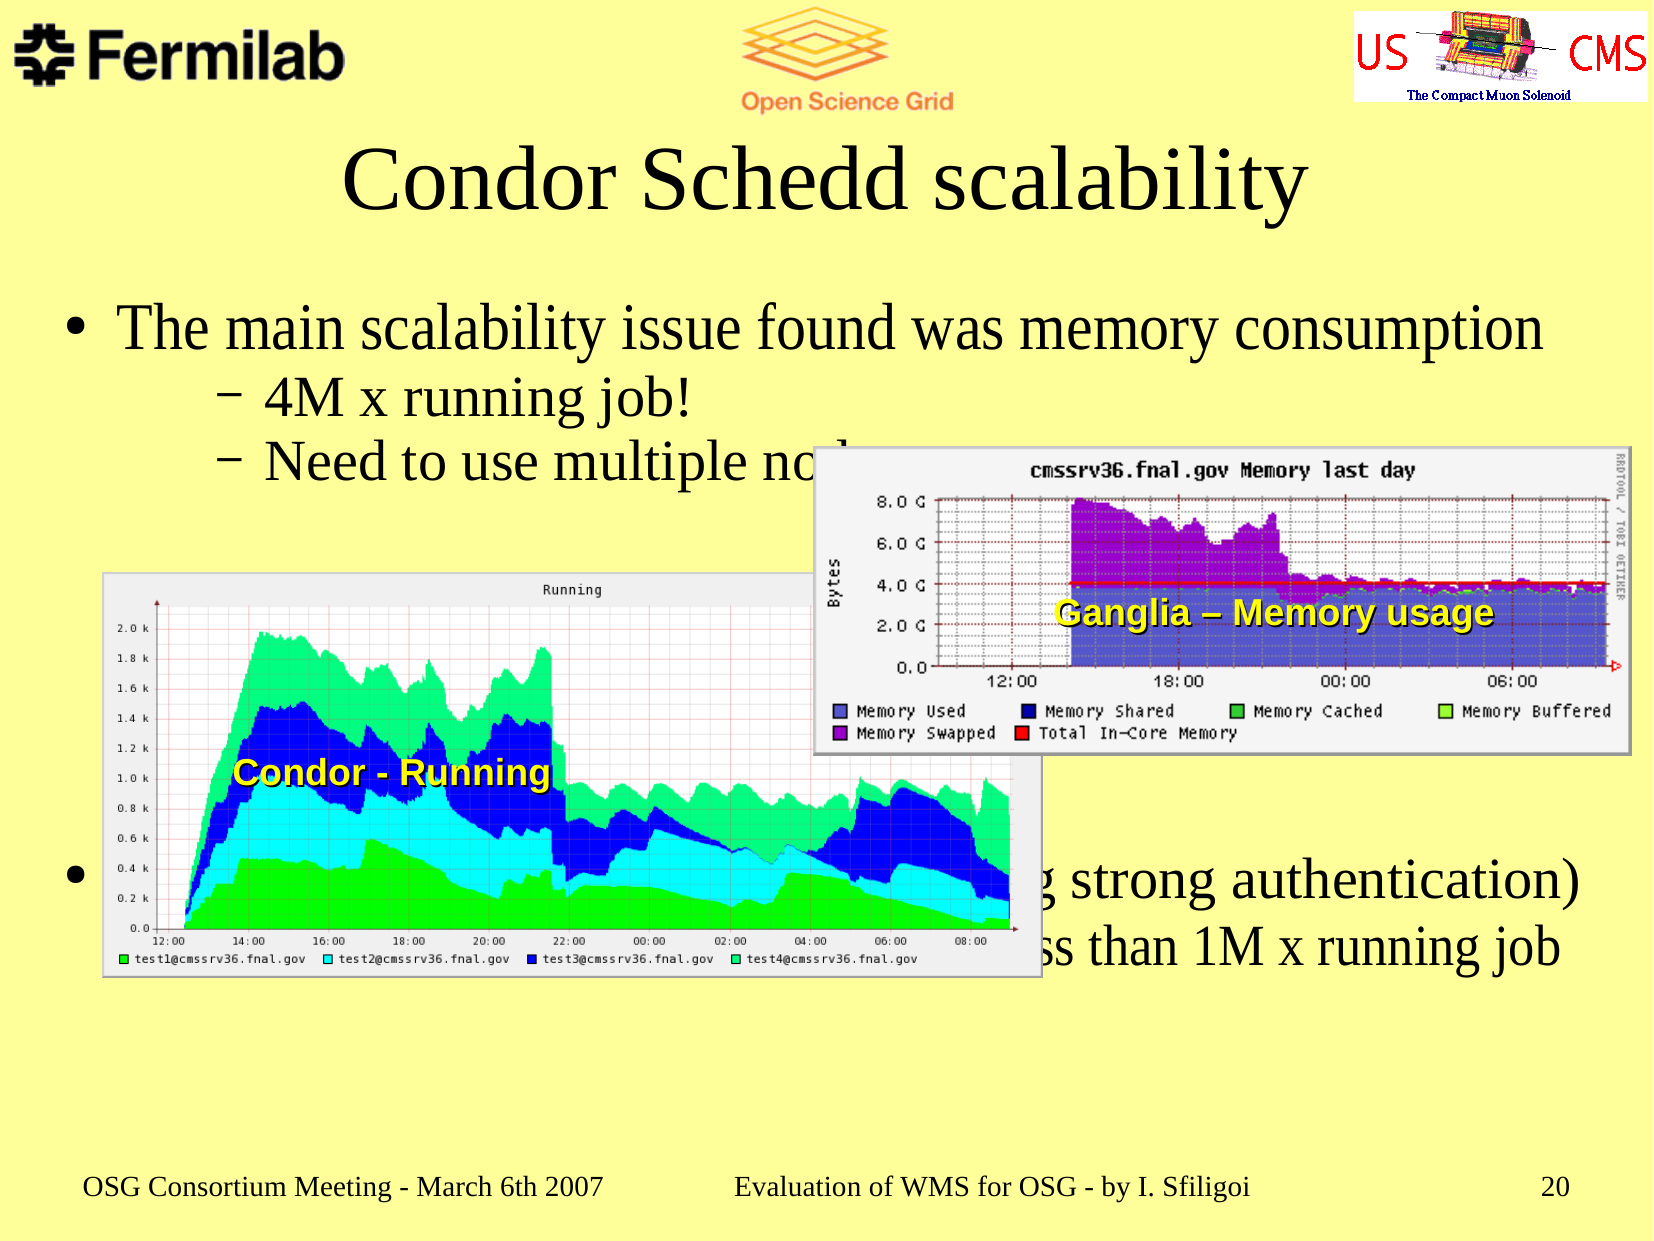

# Condor Schedd scalability
The main scalability issue found was memory consumption
4M x running job!
Need to use multiple nodes
May be a configuration issue (using strong authentication)
Regular Condor pools in OSG use less than 1M x running job
Ganglia – Memory usage
Condor - Running
OSG Consortium Meeting - March 6th 2007
Evaluation of WMS for OSG - by I. Sfiligoi
20